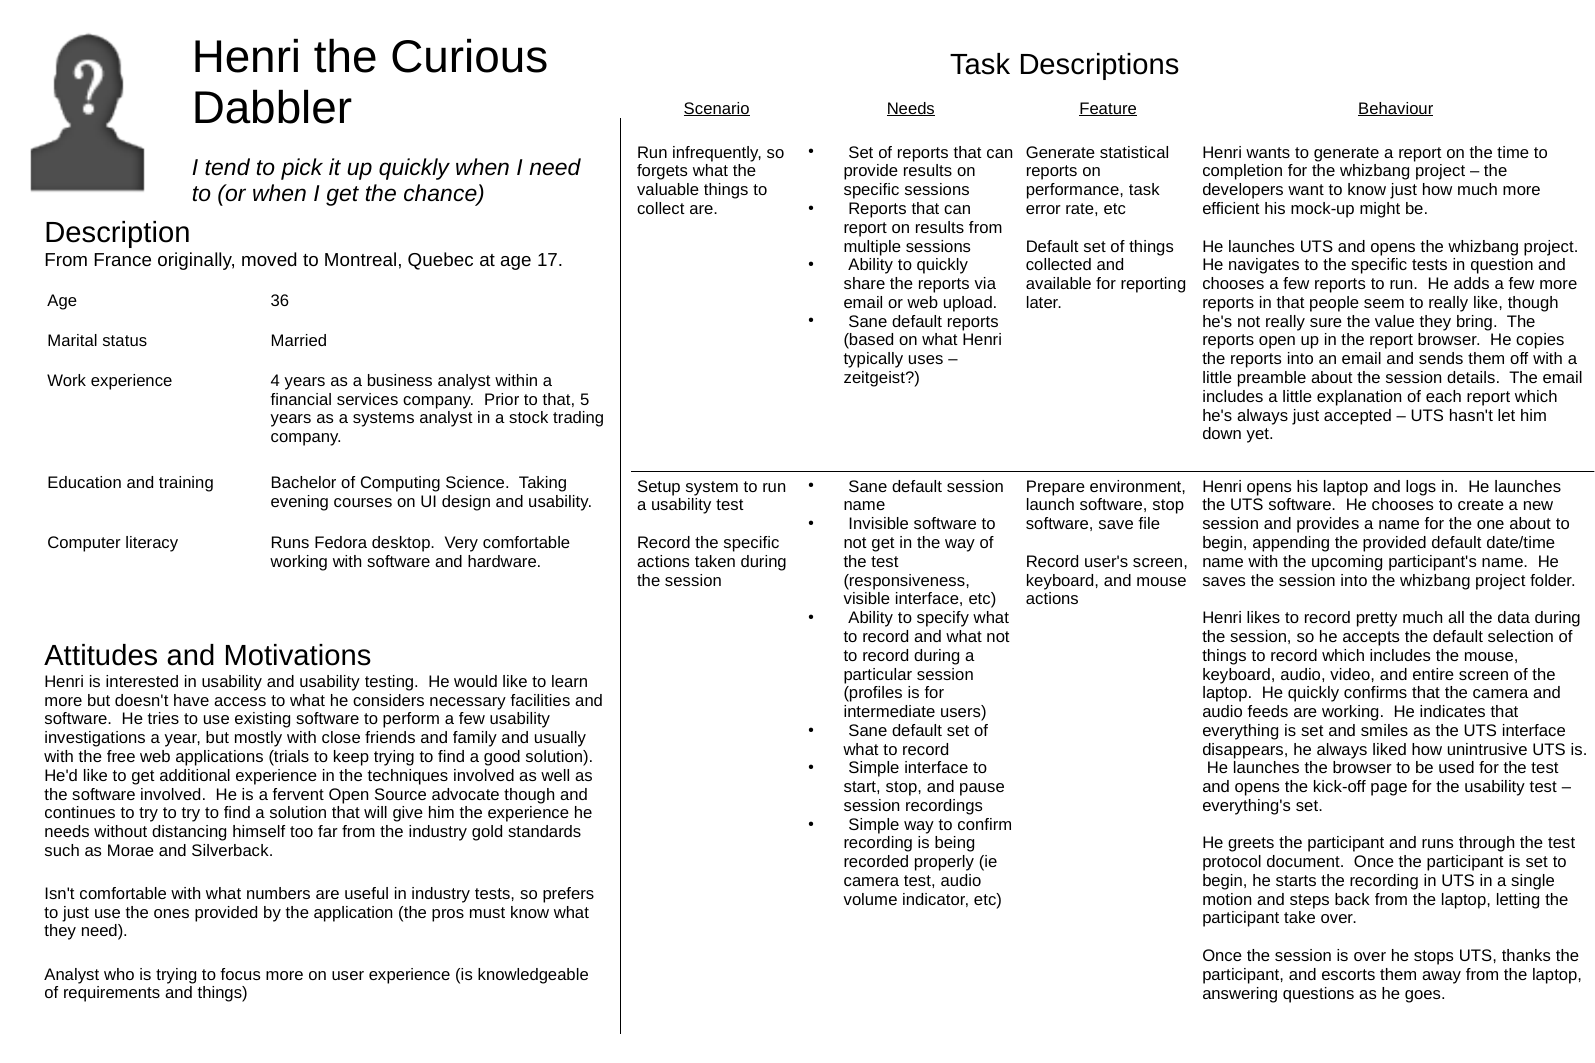

Henri the Curious Dabbler
Task Descriptions
| Scenario | Needs | Feature | Behaviour |
| --- | --- | --- | --- |
| Run infrequently, so forgets what the valuable things to collect are. | Set of reports that can provide results on specific sessions Reports that can report on results from multiple sessions Ability to quickly share the reports via email or web upload. Sane default reports (based on what Henri typically uses – zeitgeist?) | Generate statistical reports on performance, task error rate, etc Default set of things collected and available for reporting later. | Henri wants to generate a report on the time to completion for the whizbang project – the developers want to know just how much more efficient his mock-up might be. He launches UTS and opens the whizbang project. He navigates to the specific tests in question and chooses a few reports to run. He adds a few more reports in that people seem to really like, though he's not really sure the value they bring. The reports open up in the report browser. He copies the reports into an email and sends them off with a little preamble about the session details. The email includes a little explanation of each report which he's always just accepted – UTS hasn't let him down yet. |
| Setup system to run a usability test Record the specific actions taken during the session | Sane default session name Invisible software to not get in the way of the test (responsiveness, visible interface, etc) Ability to specify what to record and what not to record during a particular session (profiles is for intermediate users) Sane default set of what to record Simple interface to start, stop, and pause session recordings Simple way to confirm recording is being recorded properly (ie camera test, audio volume indicator, etc) | Prepare environment, launch software, stop software, save file Record user's screen, keyboard, and mouse actions | Henri opens his laptop and logs in. He launches the UTS software. He chooses to create a new session and provides a name for the one about to begin, appending the provided default date/time name with the upcoming participant's name. He saves the session into the whizbang project folder. Henri likes to record pretty much all the data during the session, so he accepts the default selection of things to record which includes the mouse, keyboard, audio, video, and entire screen of the laptop. He quickly confirms that the camera and audio feeds are working. He indicates that everything is set and smiles as the UTS interface disappears, he always liked how unintrusive UTS is. He launches the browser to be used for the test and opens the kick-off page for the usability test – everything's set. He greets the participant and runs through the test protocol document. Once the participant is set to begin, he starts the recording in UTS in a single motion and steps back from the laptop, letting the participant take over. Once the session is over he stops UTS, thanks the participant, and escorts them away from the laptop, answering questions as he goes. |
I tend to pick it up quickly when I need to (or when I get the chance)
Description
From France originally, moved to Montreal, Quebec at age 17.
| Age | 36 |
| --- | --- |
| Marital status | Married |
| Work experience | 4 years as a business analyst within a financial services company. Prior to that, 5 years as a systems analyst in a stock trading company. |
| Education and training | Bachelor of Computing Science. Taking evening courses on UI design and usability. |
| Computer literacy | Runs Fedora desktop. Very comfortable working with software and hardware. |
Attitudes and Motivations
Henri is interested in usability and usability testing. He would like to learn more but doesn't have access to what he considers necessary facilities and software. He tries to use existing software to perform a few usability investigations a year, but mostly with close friends and family and usually with the free web applications (trials to keep trying to find a good solution). He'd like to get additional experience in the techniques involved as well as the software involved. He is a fervent Open Source advocate though and continues to try to try to find a solution that will give him the experience he needs without distancing himself too far from the industry gold standards
such as Morae and Silverback.
Isn't comfortable with what numbers are useful in industry tests, so prefers to just use the ones provided by the application (the pros must know what they need).
Analyst who is trying to focus more on user experience (is knowledgeable of requirements and things)